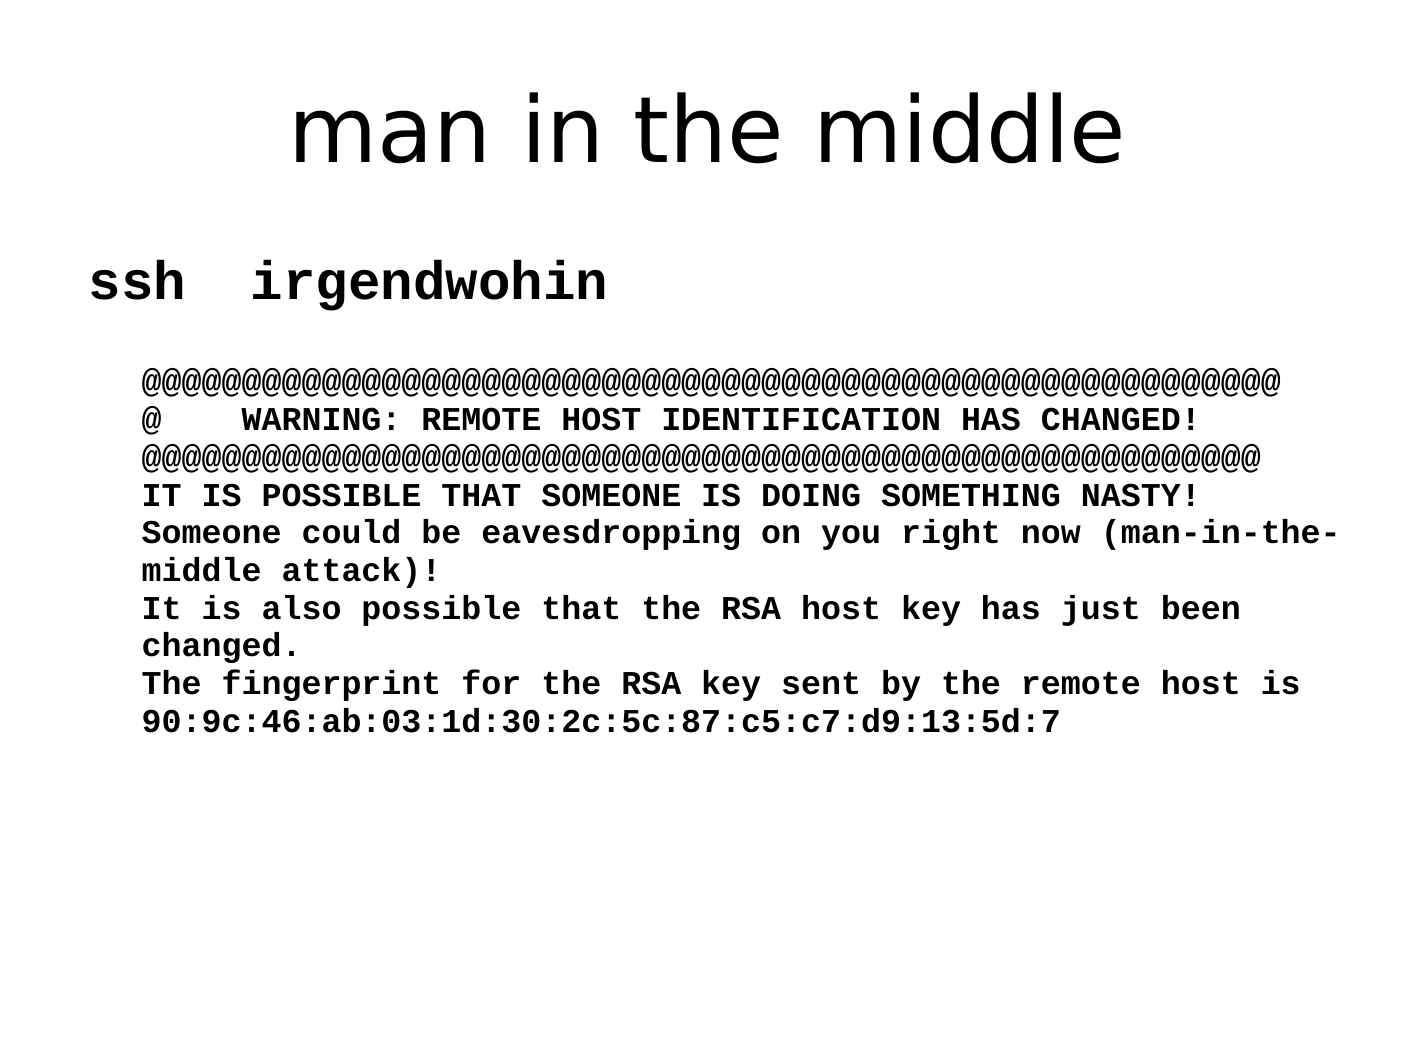

# man in the middle
ssh irgendwohin
@@@@@@@@@@@@@@@@@@@@@@@@@@@@@@@@@@@@@@@@@@@@@@@@@@@@@@@@@
@ WARNING: REMOTE HOST IDENTIFICATION HAS CHANGED! @@@@@@@@@@@@@@@@@@@@@@@@@@@@@@@@@@@@@@@@@@@@@@@@@@@@@@@@
IT IS POSSIBLE THAT SOMEONE IS DOING SOMETHING NASTY!
Someone could be eavesdropping on you right now (man-in-the-middle attack)!
It is also possible that the RSA host key has just been changed.
The fingerprint for the RSA key sent by the remote host is
90:9c:46:ab:03:1d:30:2c:5c:87:c5:c7:d9:13:5d:7